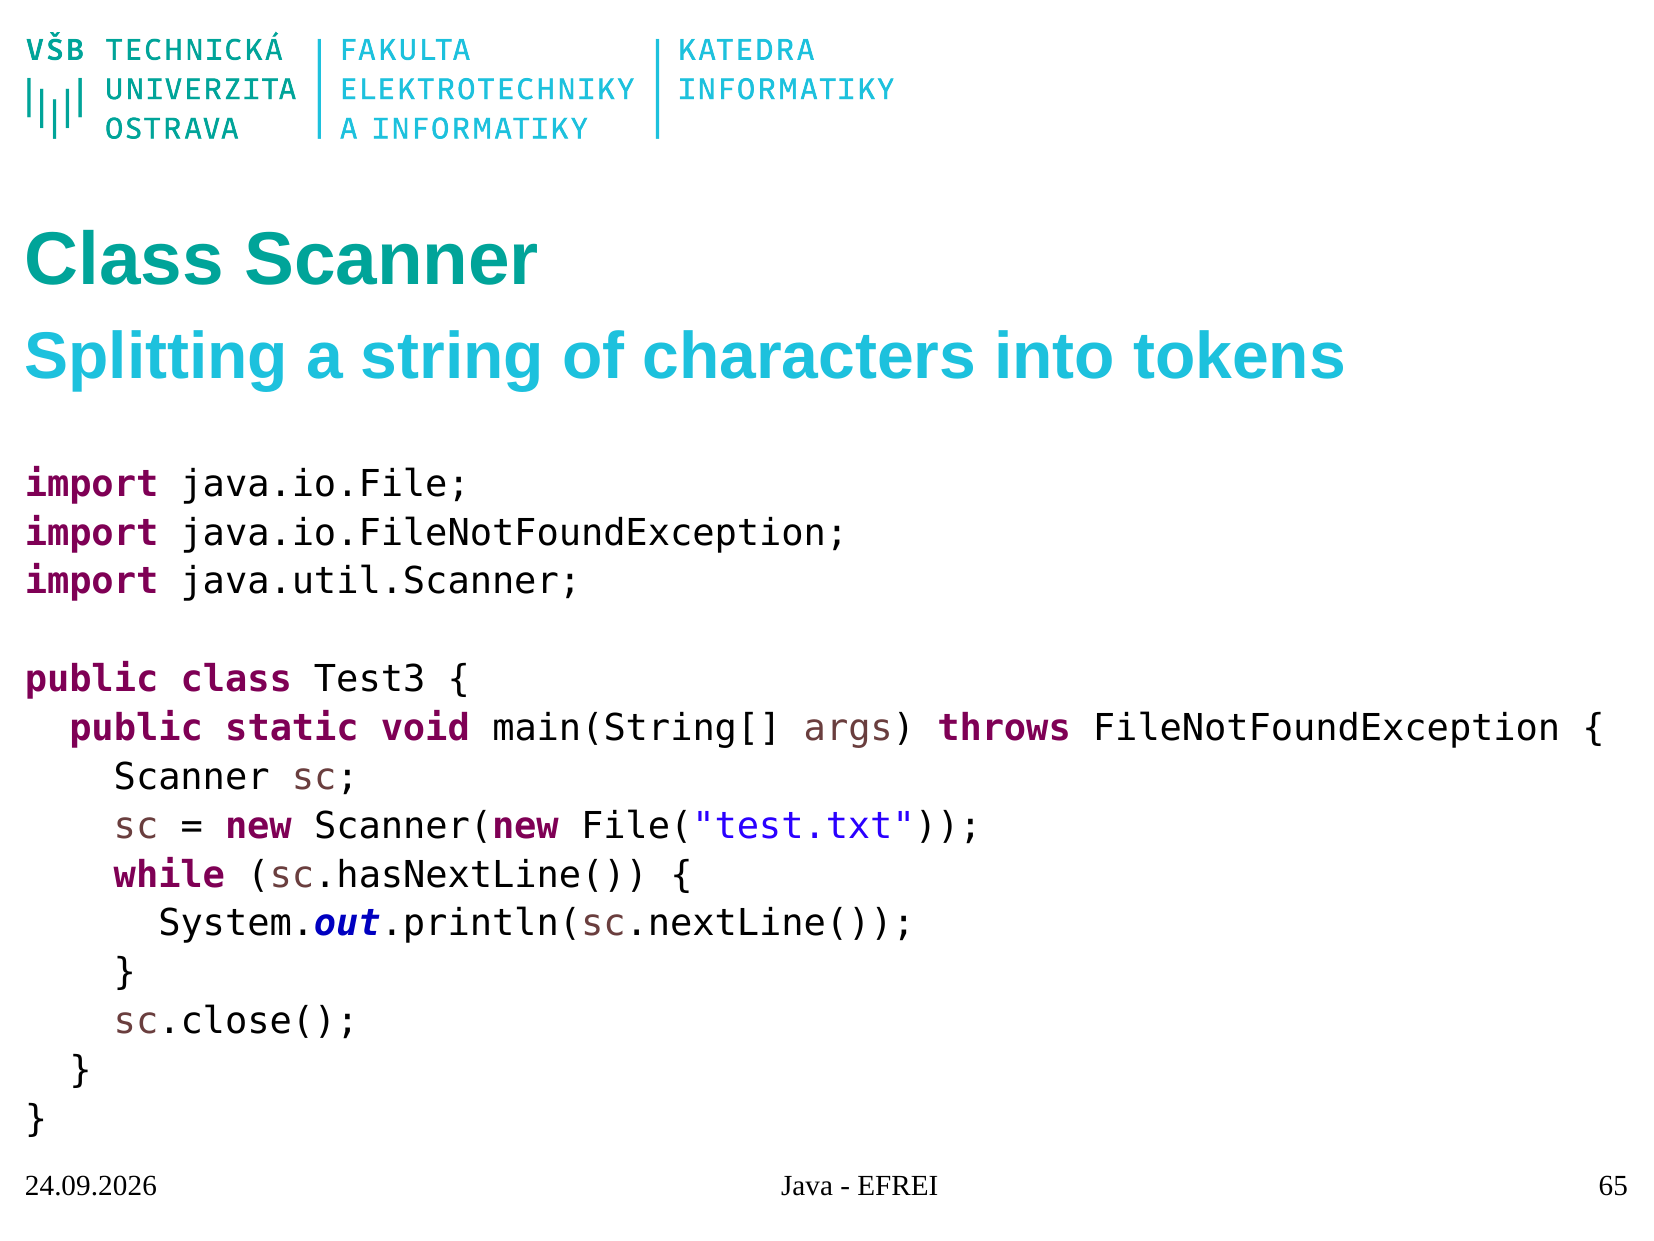

# Class Scanner
Splitting a string of characters into tokens
import java.io.File;
import java.io.FileNotFoundException;
import java.util.Scanner;
public class Test3 {
 public static void main(String[] args) throws FileNotFoundException {
 Scanner sc;
 sc = new Scanner(new File("test.txt"));
 while (sc.hasNextLine()) {
 System.out.println(sc.nextLine());
 }
 sc.close();
 }
}
Java - EFREI
65